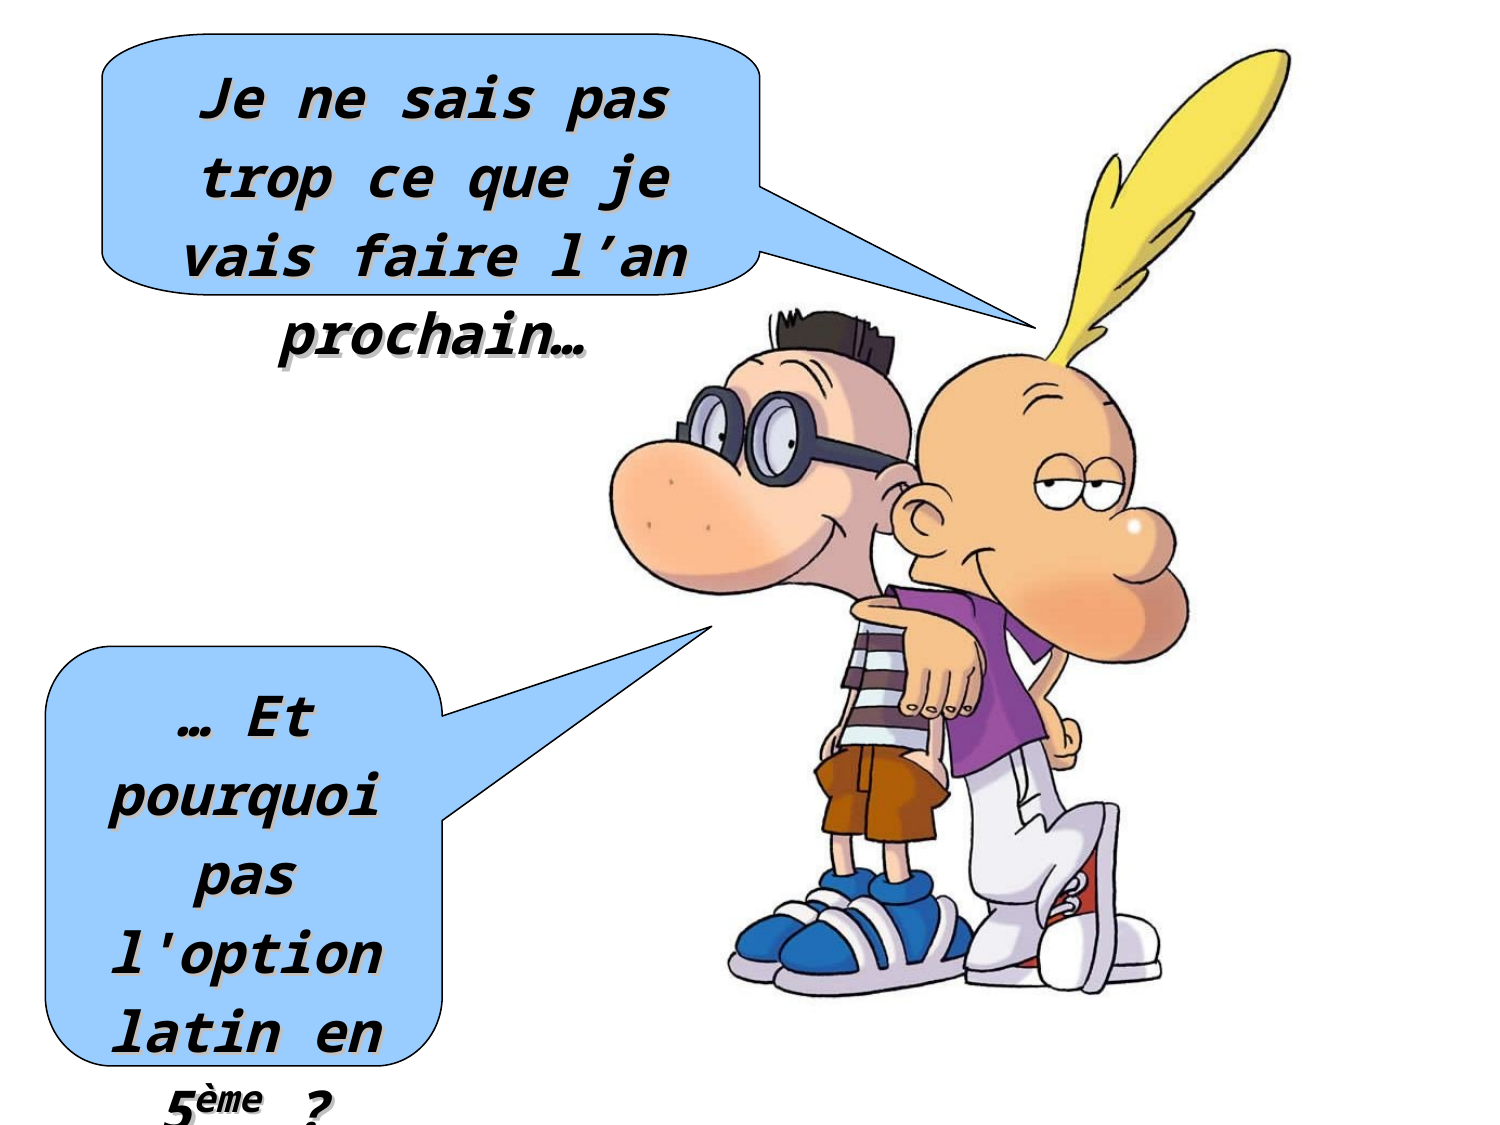

Je ne sais pas trop ce que je vais faire l’an prochain…
… Et pourquoi pas l'option latin en 5ème ?